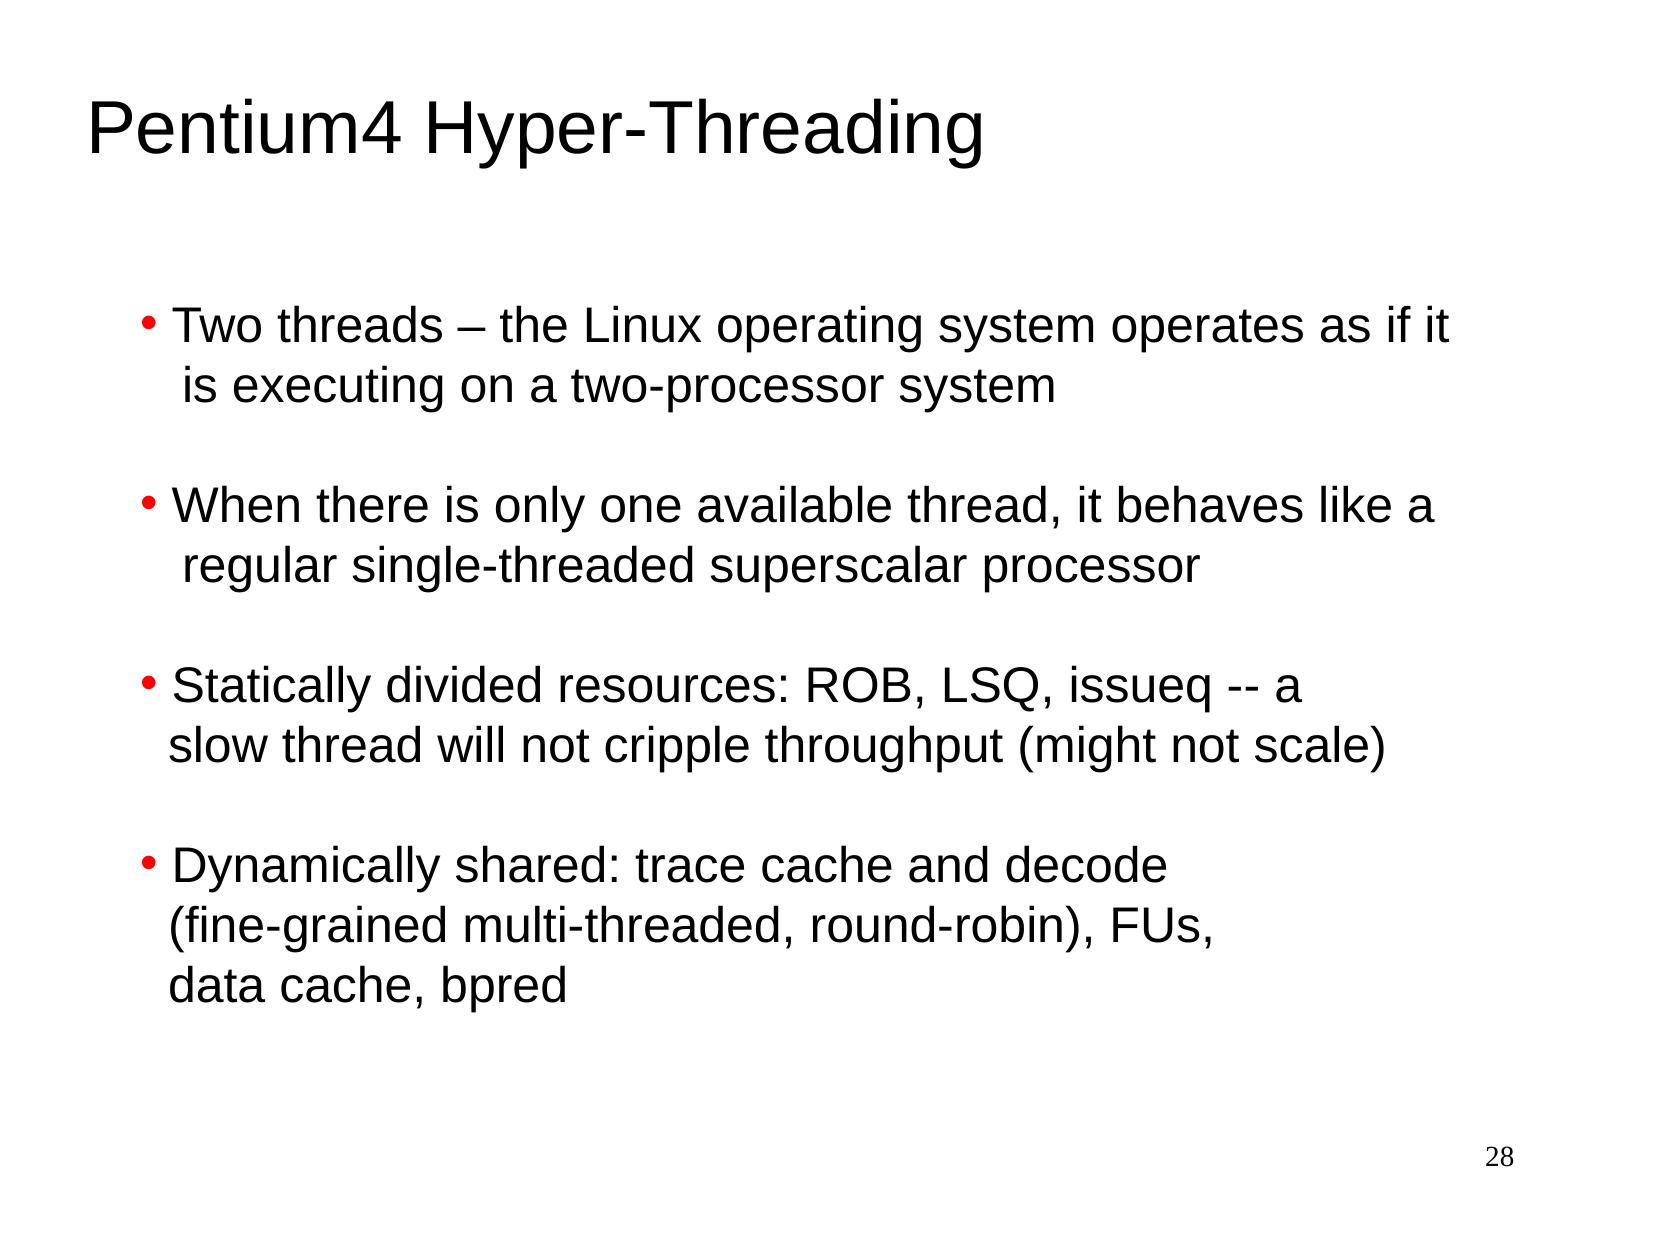

Pentium4 Hyper-Threading
 Two threads – the Linux operating system operates as if it
 is executing on a two-processor system
 When there is only one available thread, it behaves like a
 regular single-threaded superscalar processor
 Statically divided resources: ROB, LSQ, issueq -- a
 slow thread will not cripple throughput (might not scale)
 Dynamically shared: trace cache and decode
 (fine-grained multi-threaded, round-robin), FUs,
 data cache, bpred